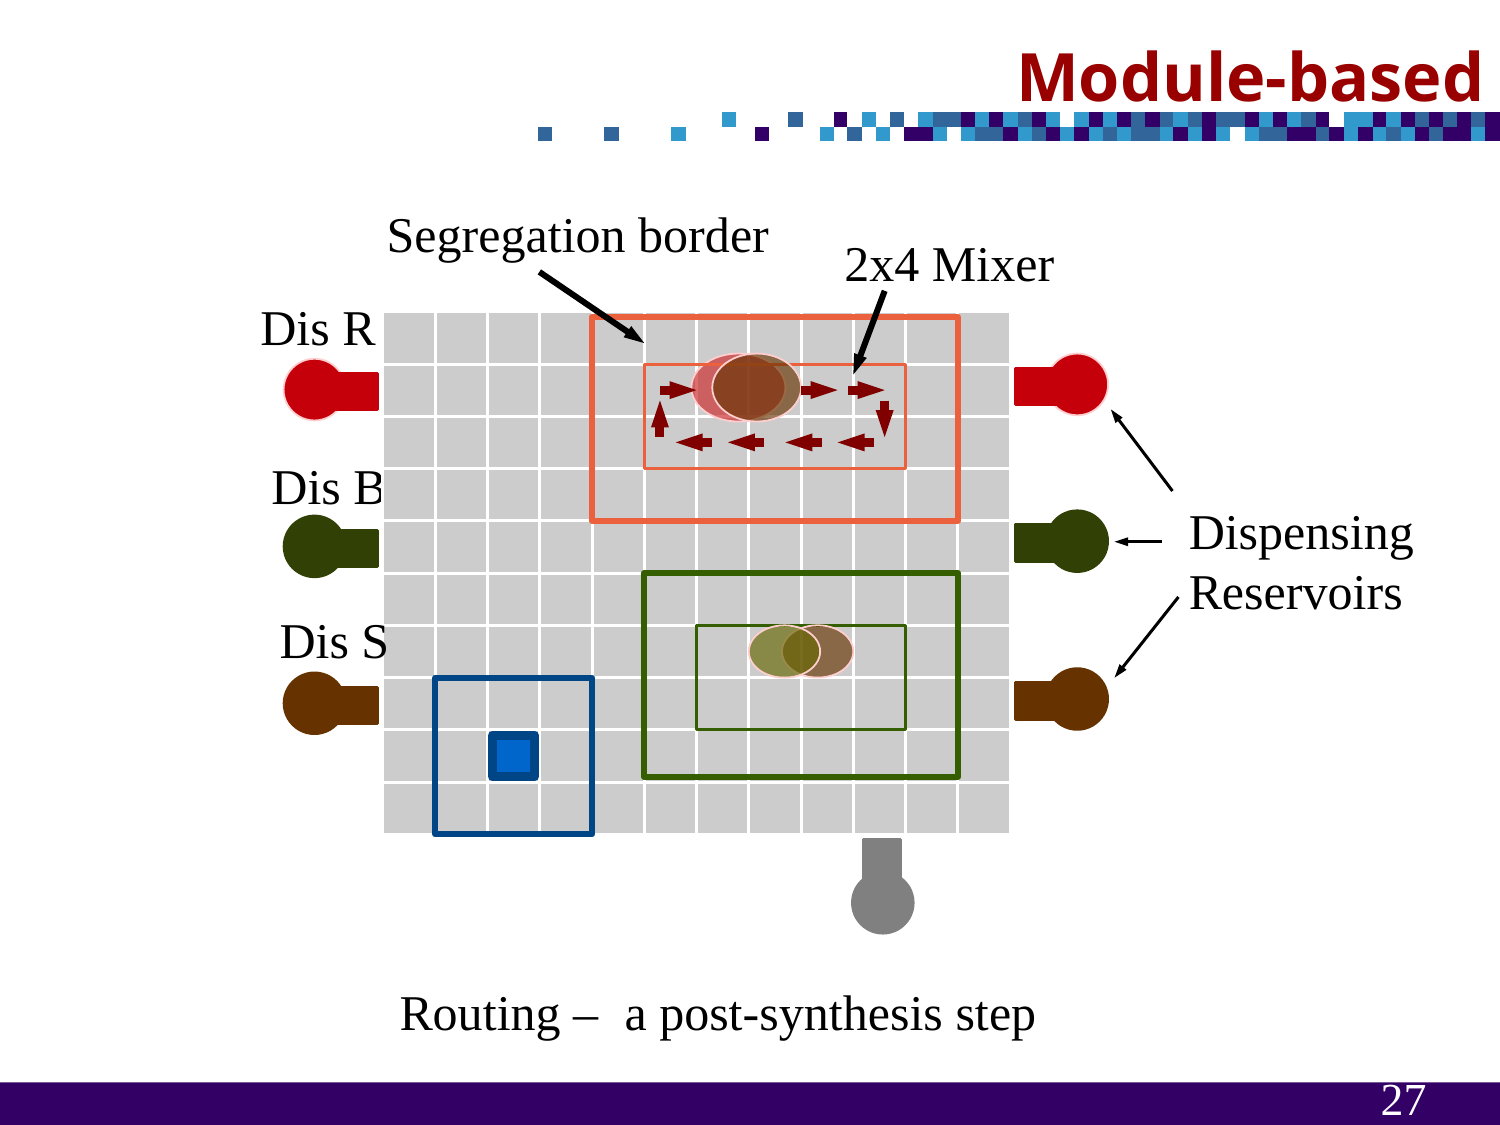

# Module-based
Segregation border
2x4 Mixer
Dis R
Dis B
Dispensing
Reservoirs
Dis S
Routing –	a post-synthesis step